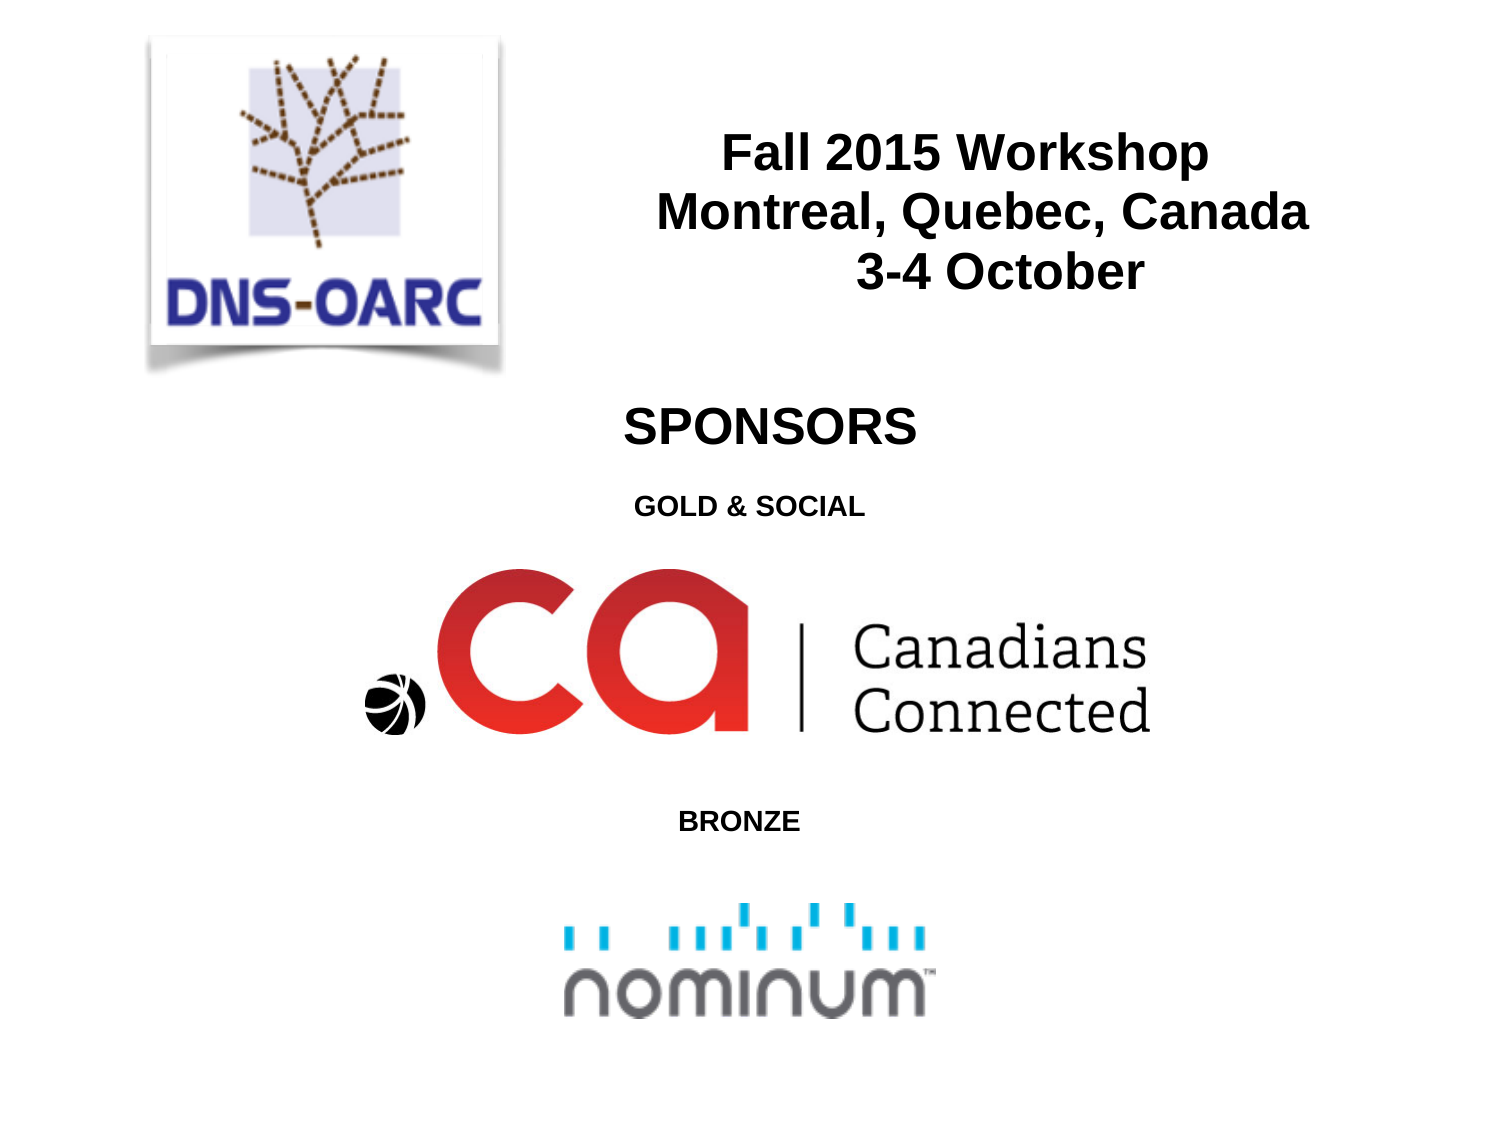

Fall 2015 Workshop
Montreal, Quebec, Canada
3-4 October
SPONSORS
GOLD & SOCIAL
BRONZE